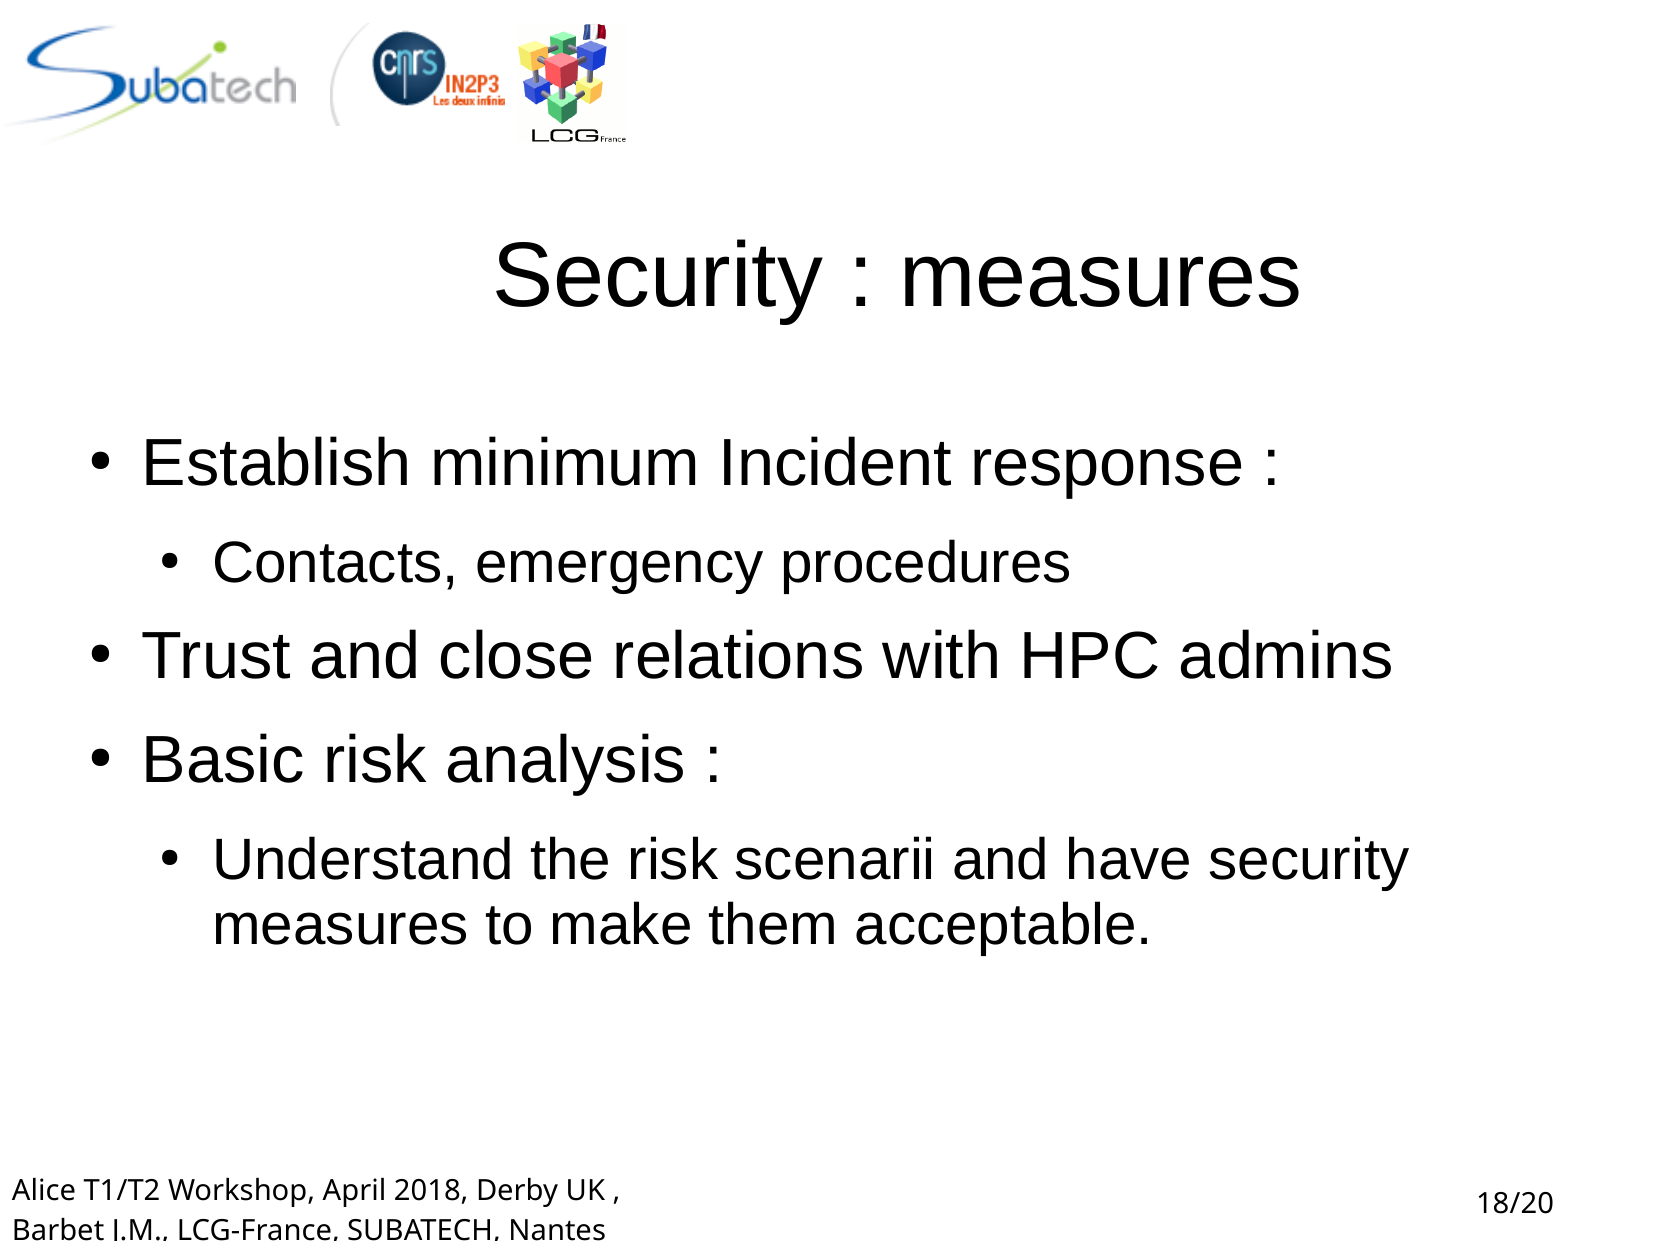

# Security : measures
Establish minimum Incident response :
Contacts, emergency procedures
Trust and close relations with HPC admins
Basic risk analysis :
Understand the risk scenarii and have security measures to make them acceptable.
18